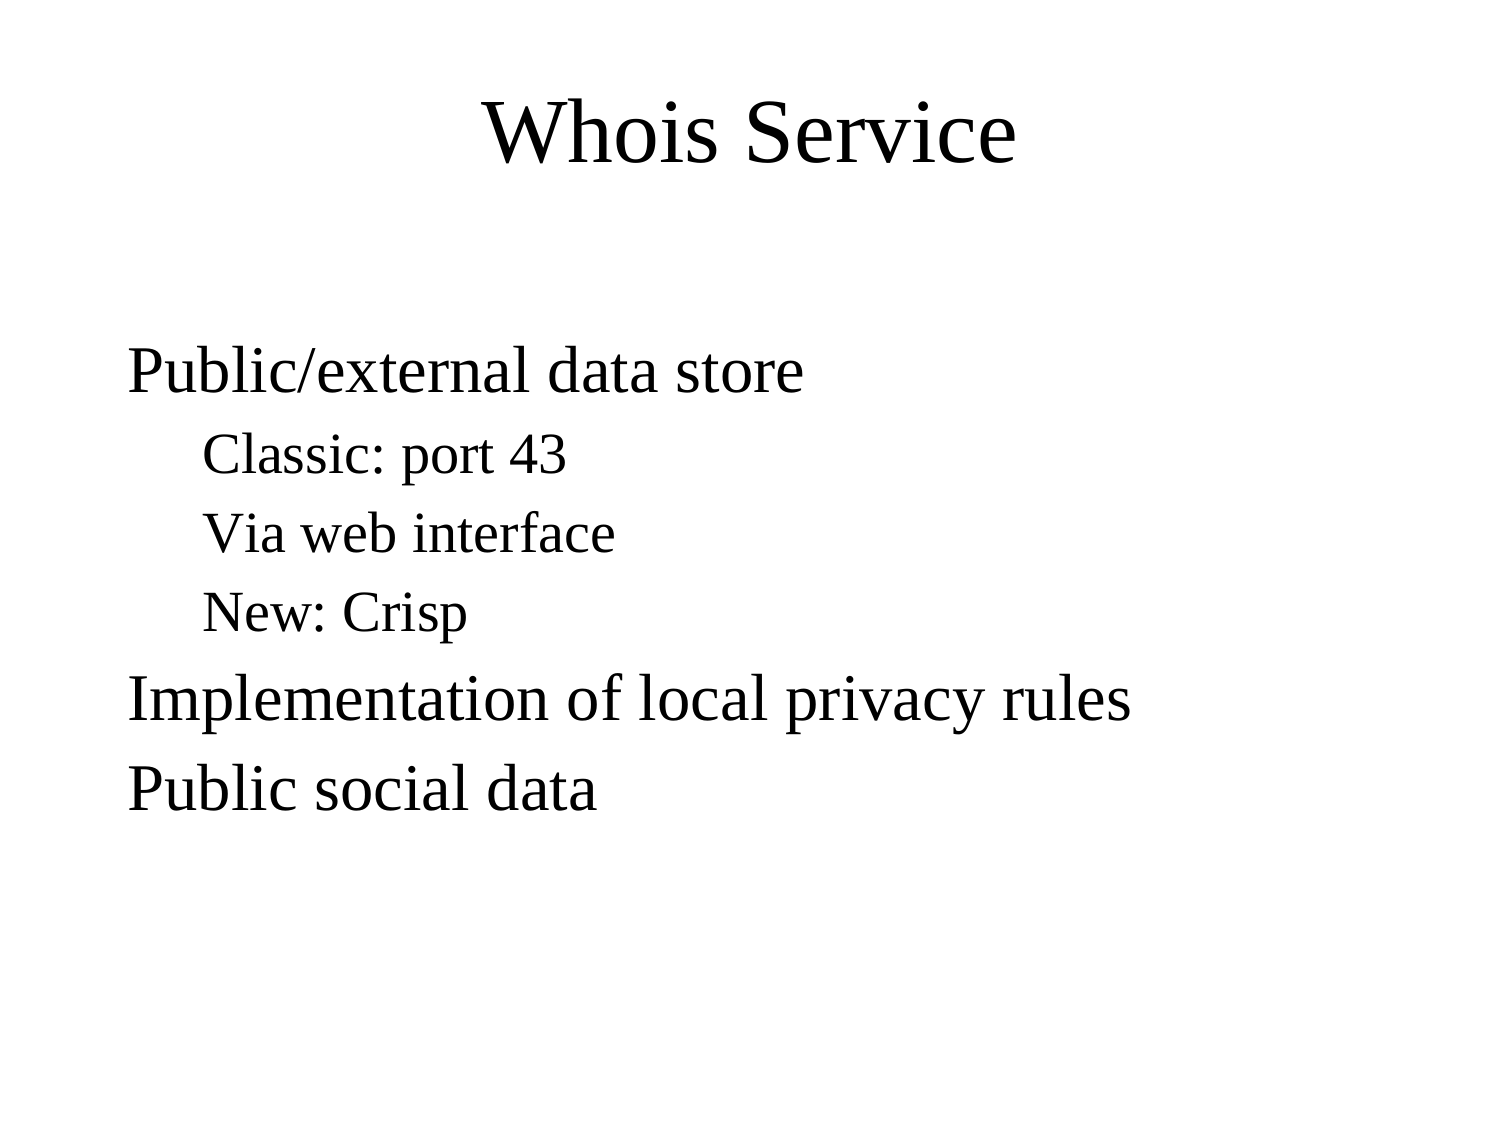

# Whois Service
Public/external data store
Classic: port 43
Via web interface
New: Crisp
Implementation of local privacy rules
Public social data